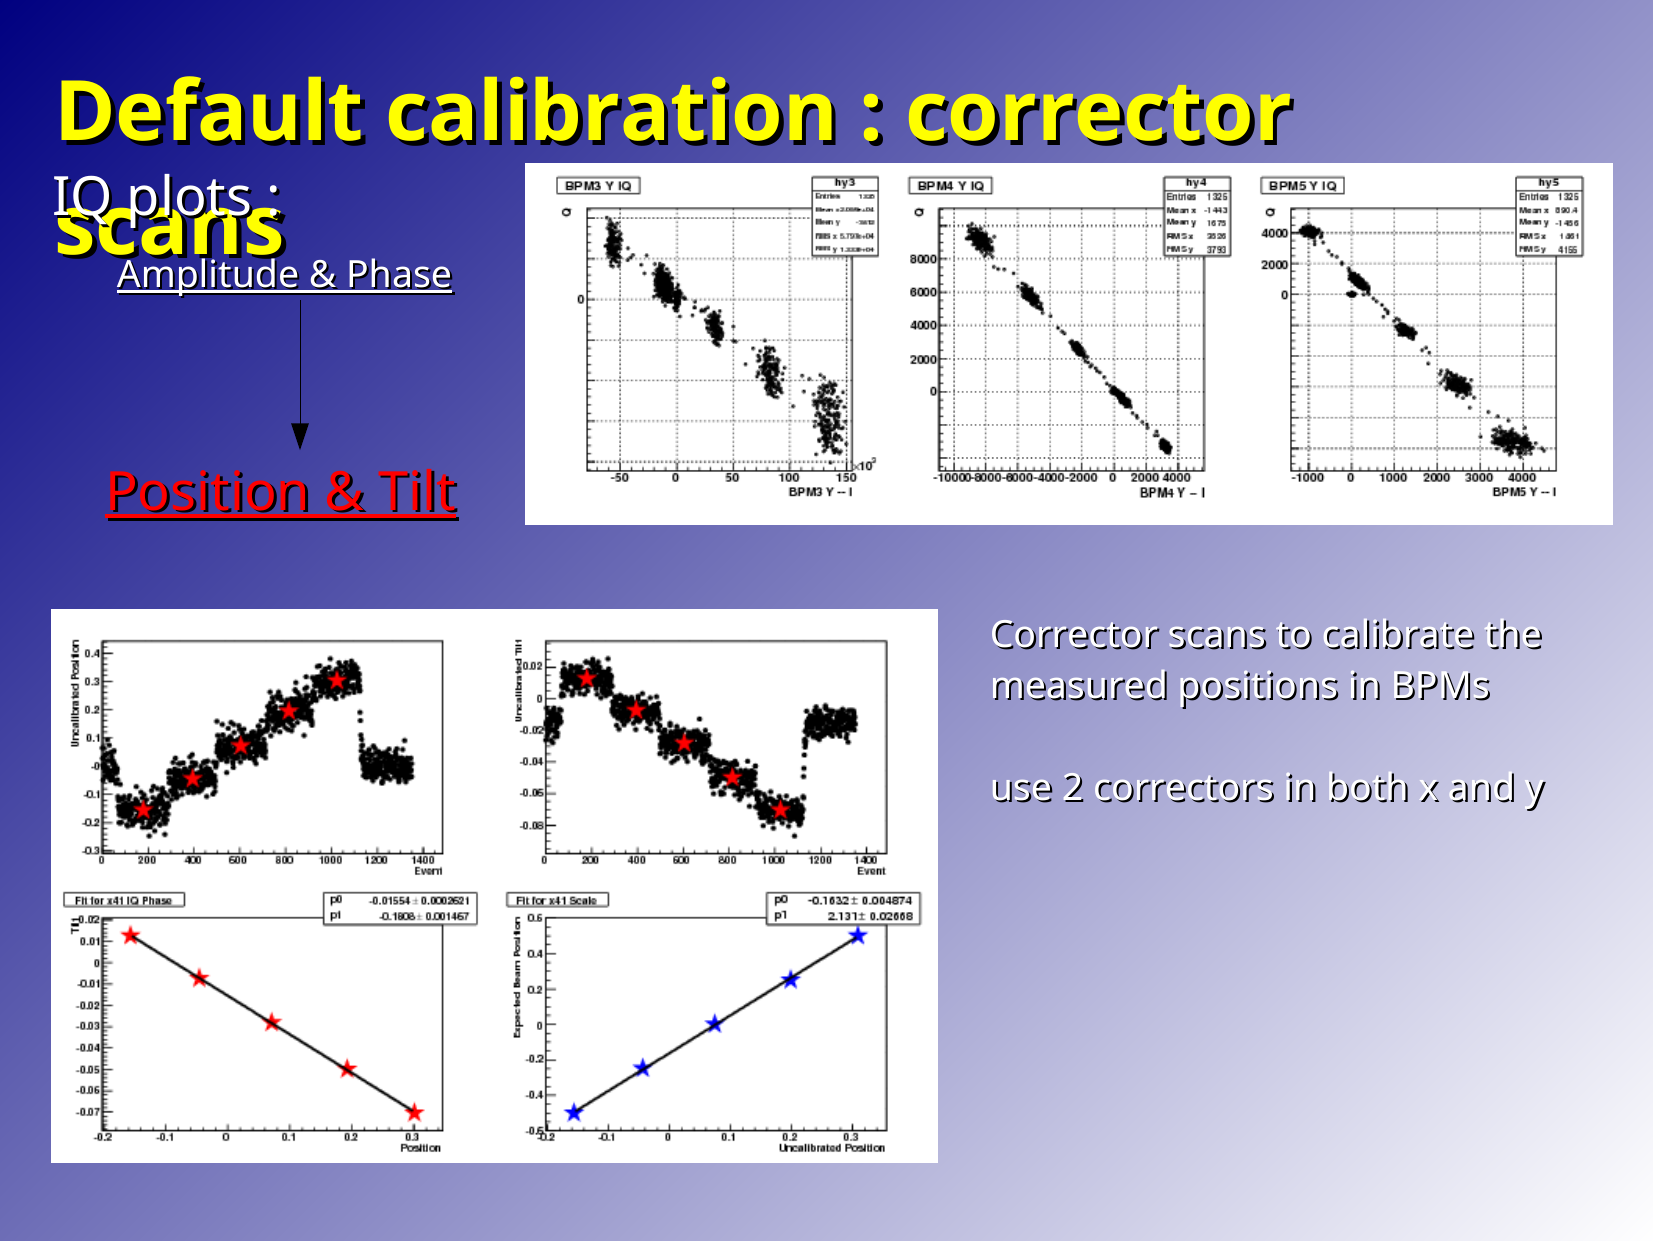

Default calibration : corrector scans
IQ plots :
Amplitude & Phase
Position & Tilt
Corrector scans to calibrate the
measured positions in BPMs
use 2 correctors in both x and y